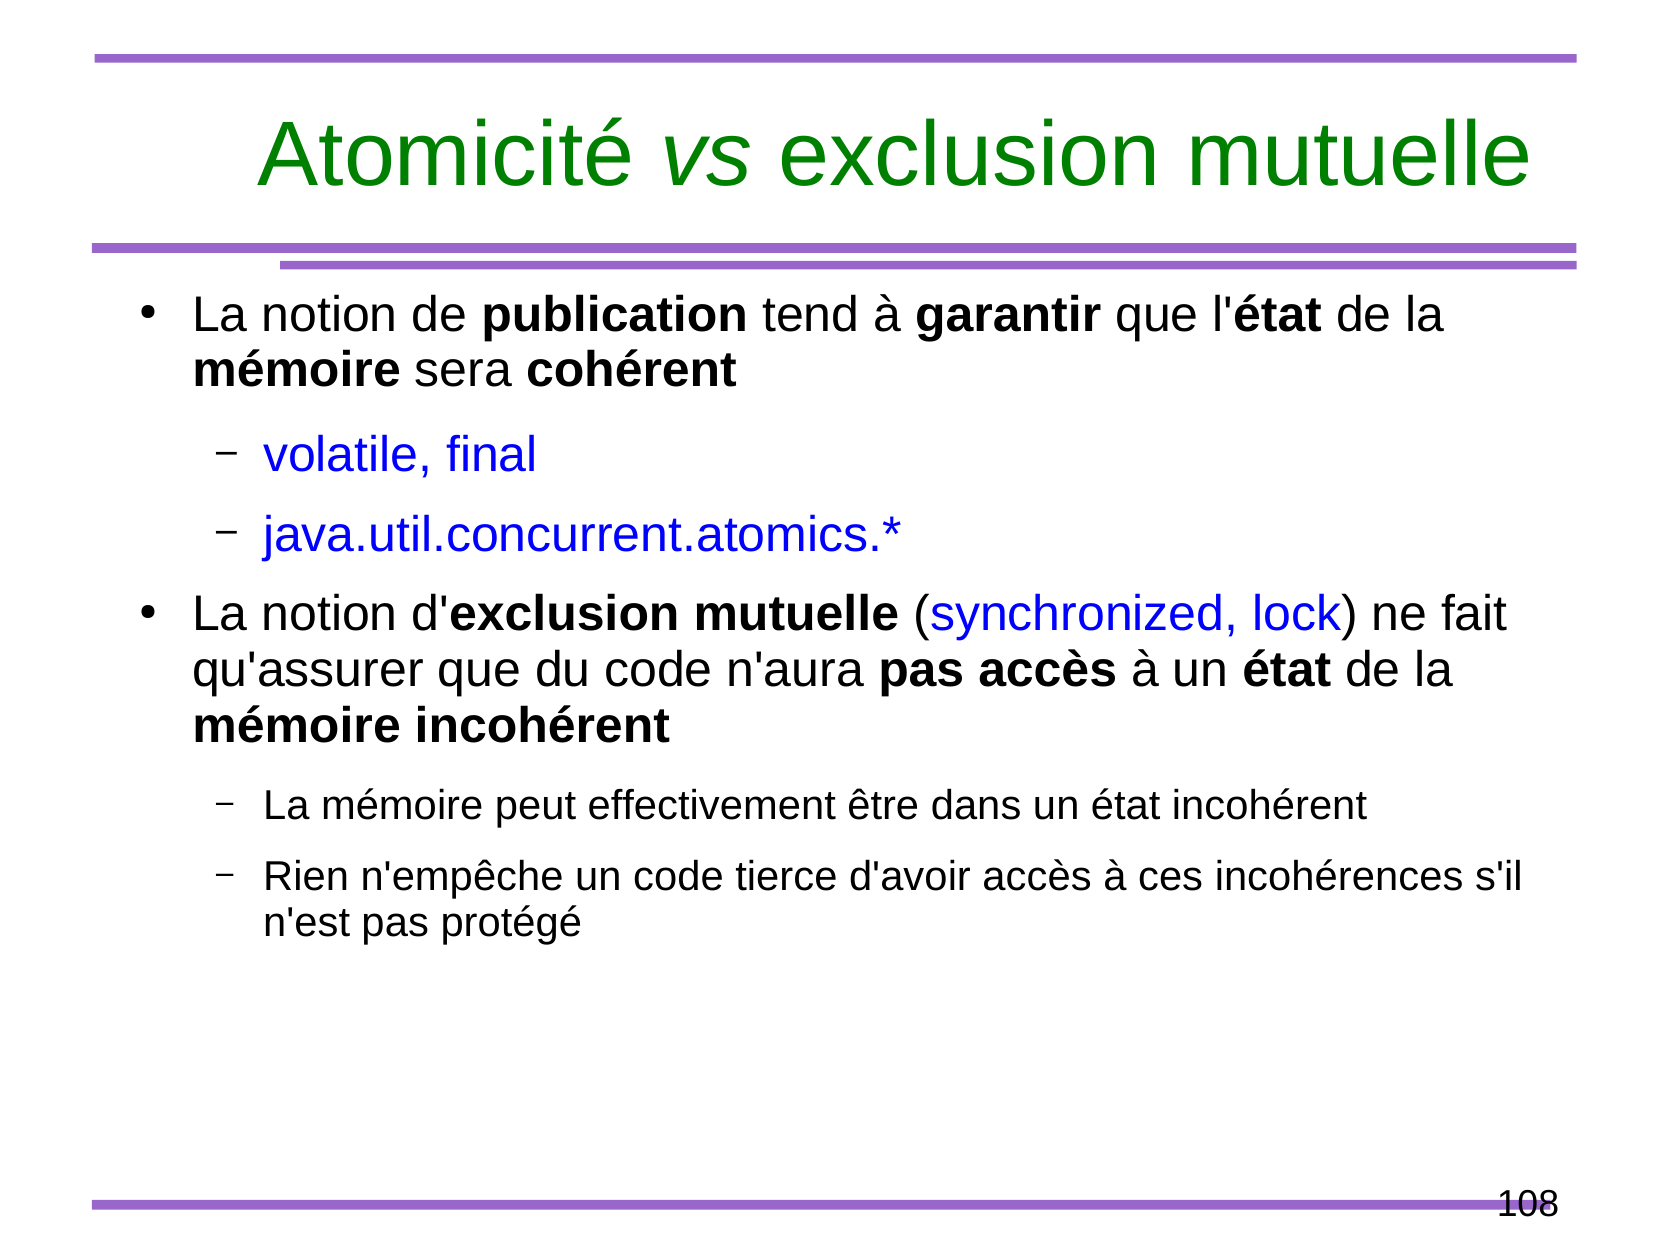

# Atomicité vs exclusion mutuelle
La notion de publication tend à garantir que l'état de la mémoire sera cohérent
volatile, final
java.util.concurrent.atomics.*
La notion d'exclusion mutuelle (synchronized, lock) ne fait qu'assurer que du code n'aura pas accès à un état de la mémoire incohérent
La mémoire peut effectivement être dans un état incohérent
Rien n'empêche un code tierce d'avoir accès à ces incohérences s'il n'est pas protégé